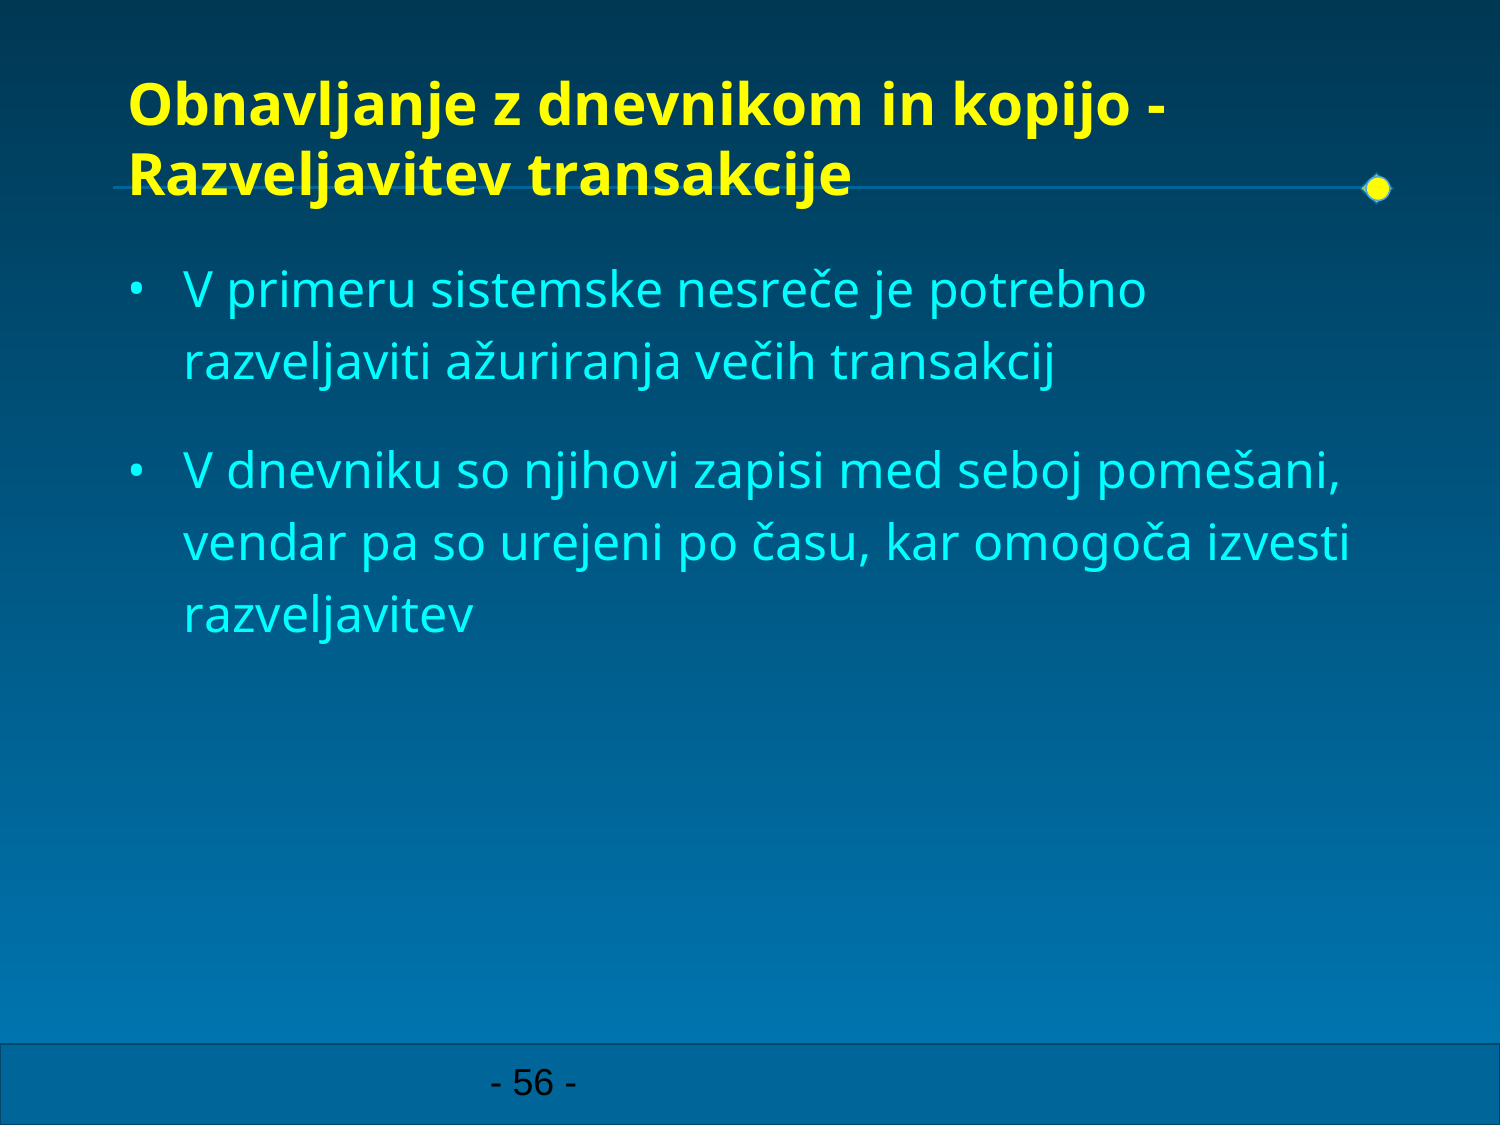

Obnavljanje z dnevnikom in kopijo - Razveljavitev transakcije
# V primeru sistemske nesreče je potrebno razveljaviti ažuriranja večih transakcij
V dnevniku so njihovi zapisi med seboj pomešani, vendar pa so urejeni po času, kar omogoča izvesti razveljavitev